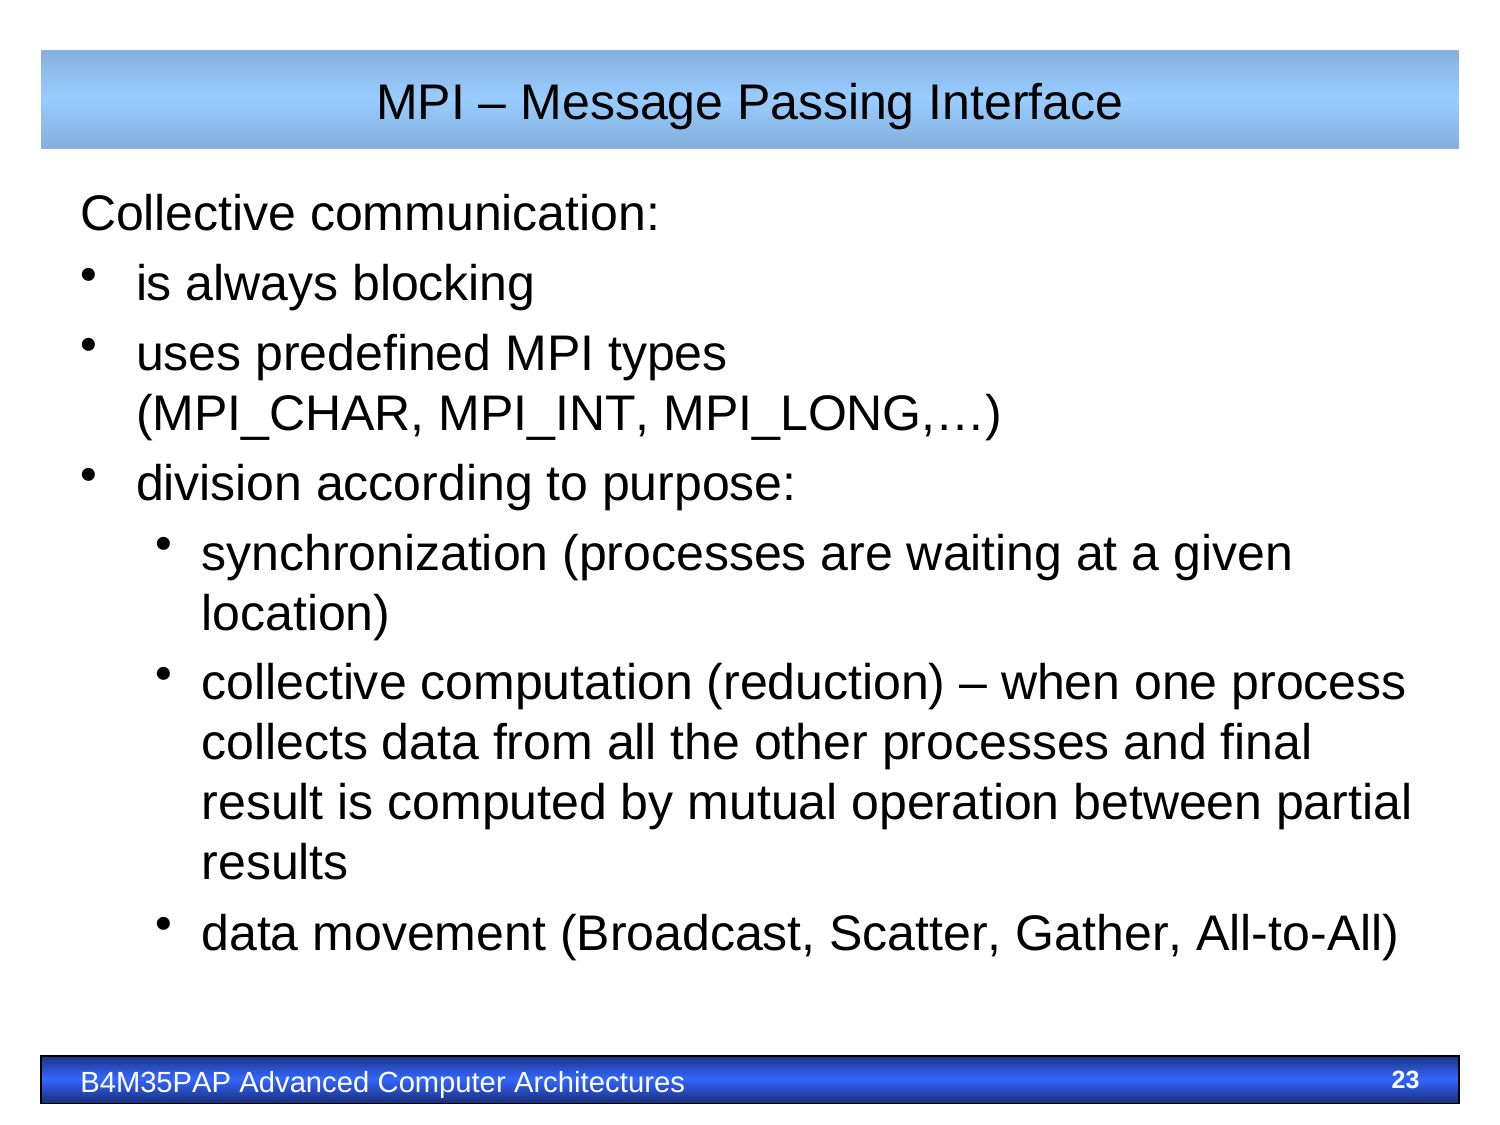

# MPI – Message Passing Interface
Collective communication:
is always blocking
uses predefined MPI types
(MPI_CHAR, MPI_INT, MPI_LONG,…)
division according to purpose:
synchronization (processes are waiting at a given location)
collective computation (reduction) – when one process collects data from all the other processes and final result is computed by mutual operation between partial results
data movement (Broadcast, Scatter, Gather, All-to-All)